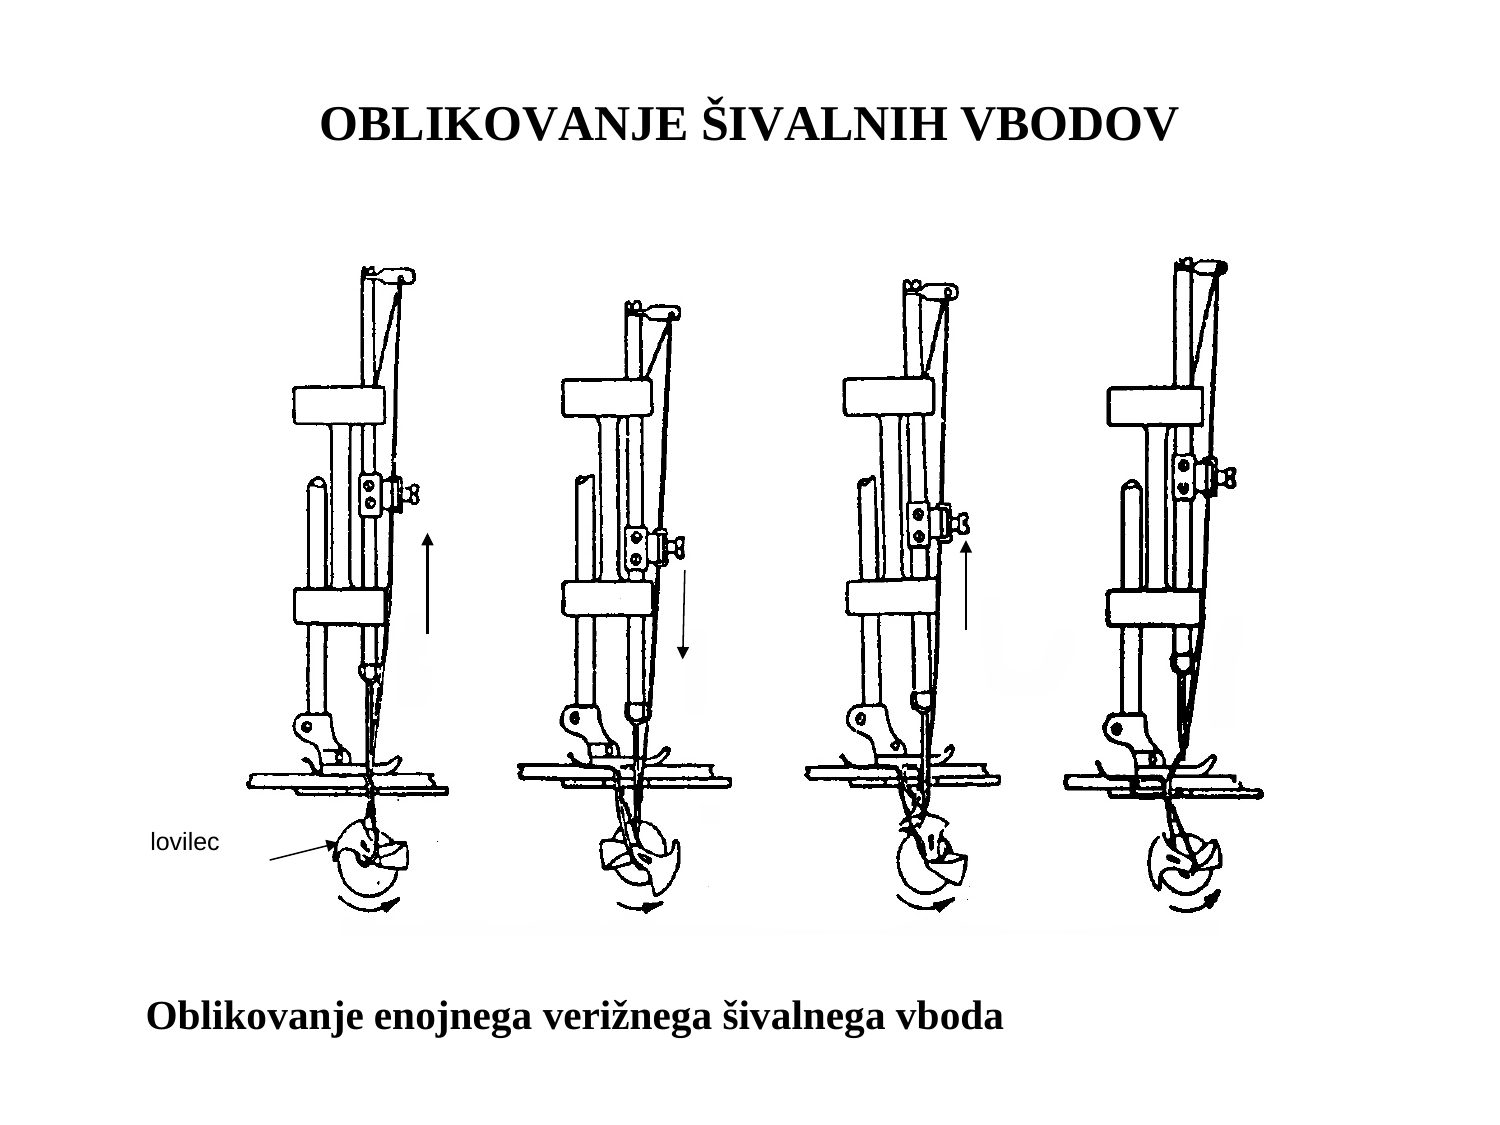

# OBLIKOVANJE ŠIVALNIH VBODOV
lovilec
			Oblikovanje enojnega verižnega šivalnega vboda